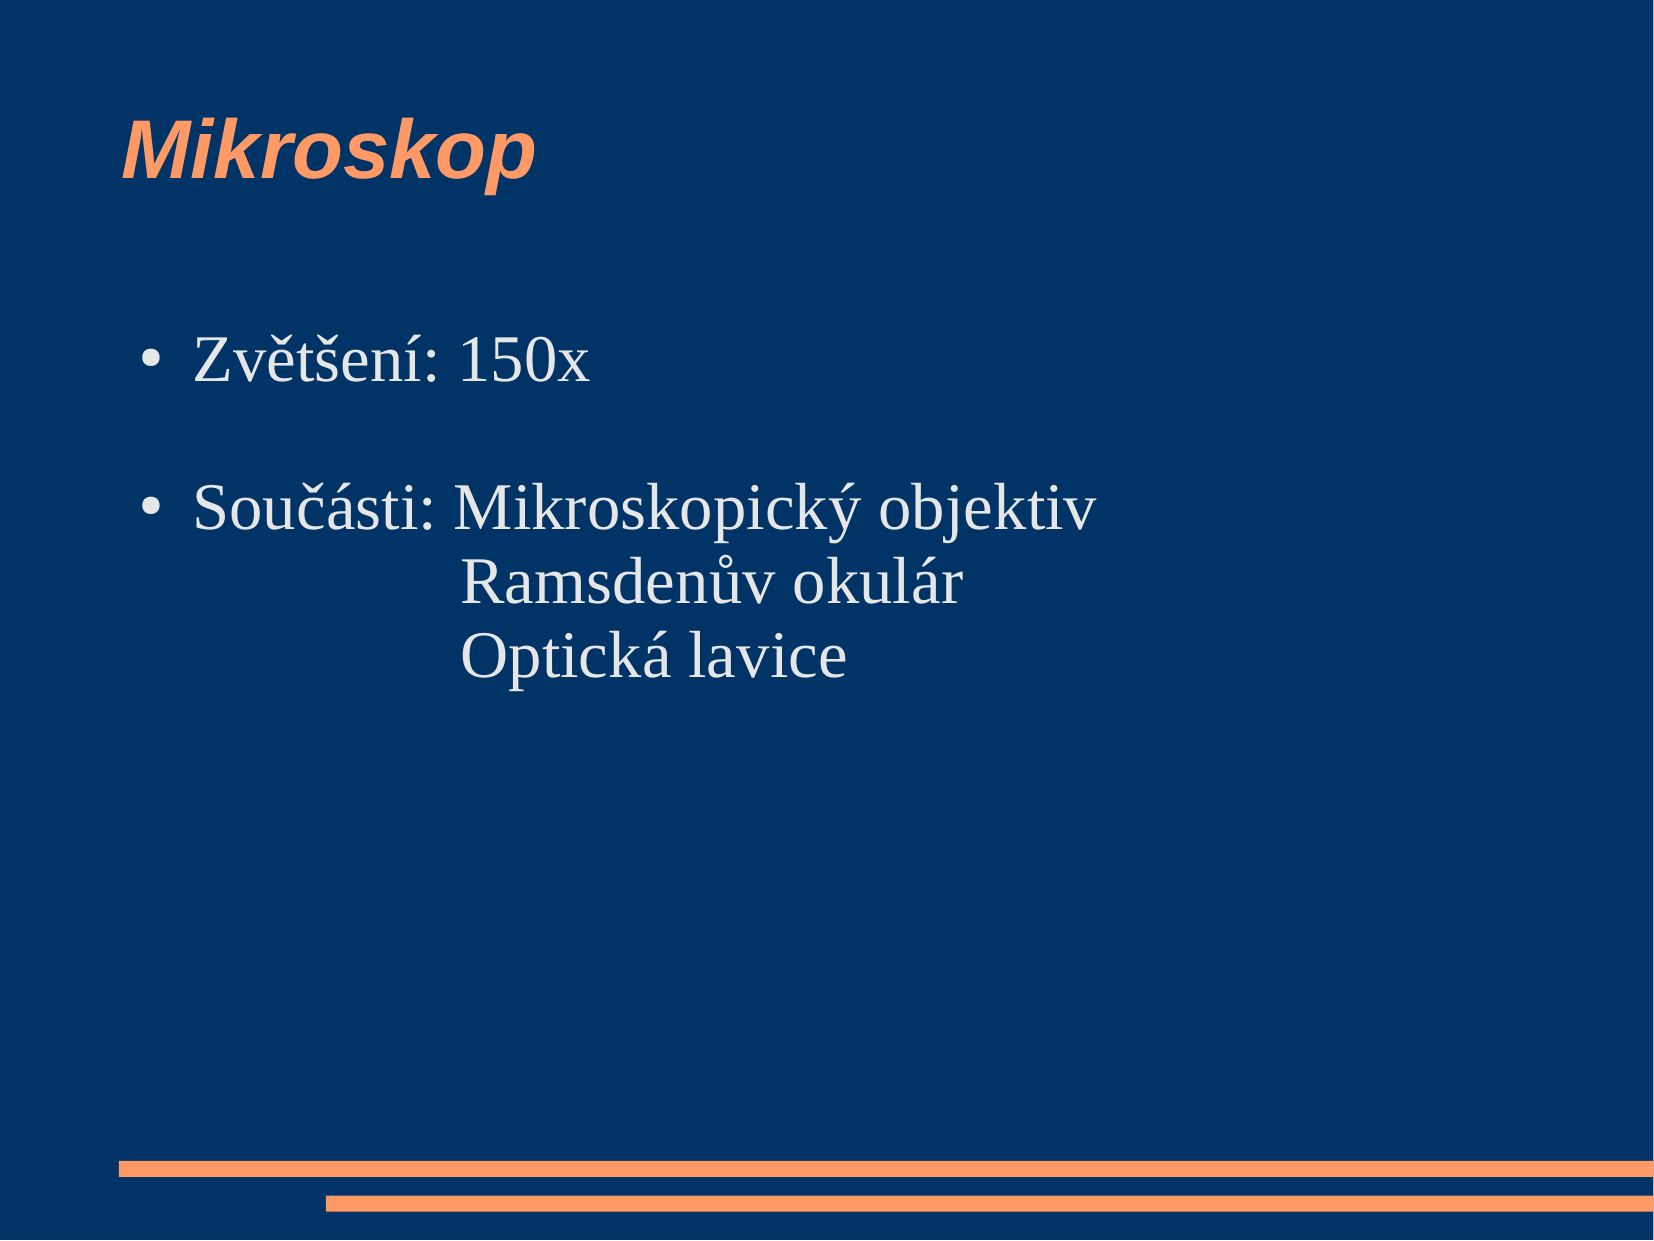

# Mikroskop
Zvětšení: 150x
Součásti: Mikroskopický objektiv
 Ramsdenův okulár
 Optická lavice